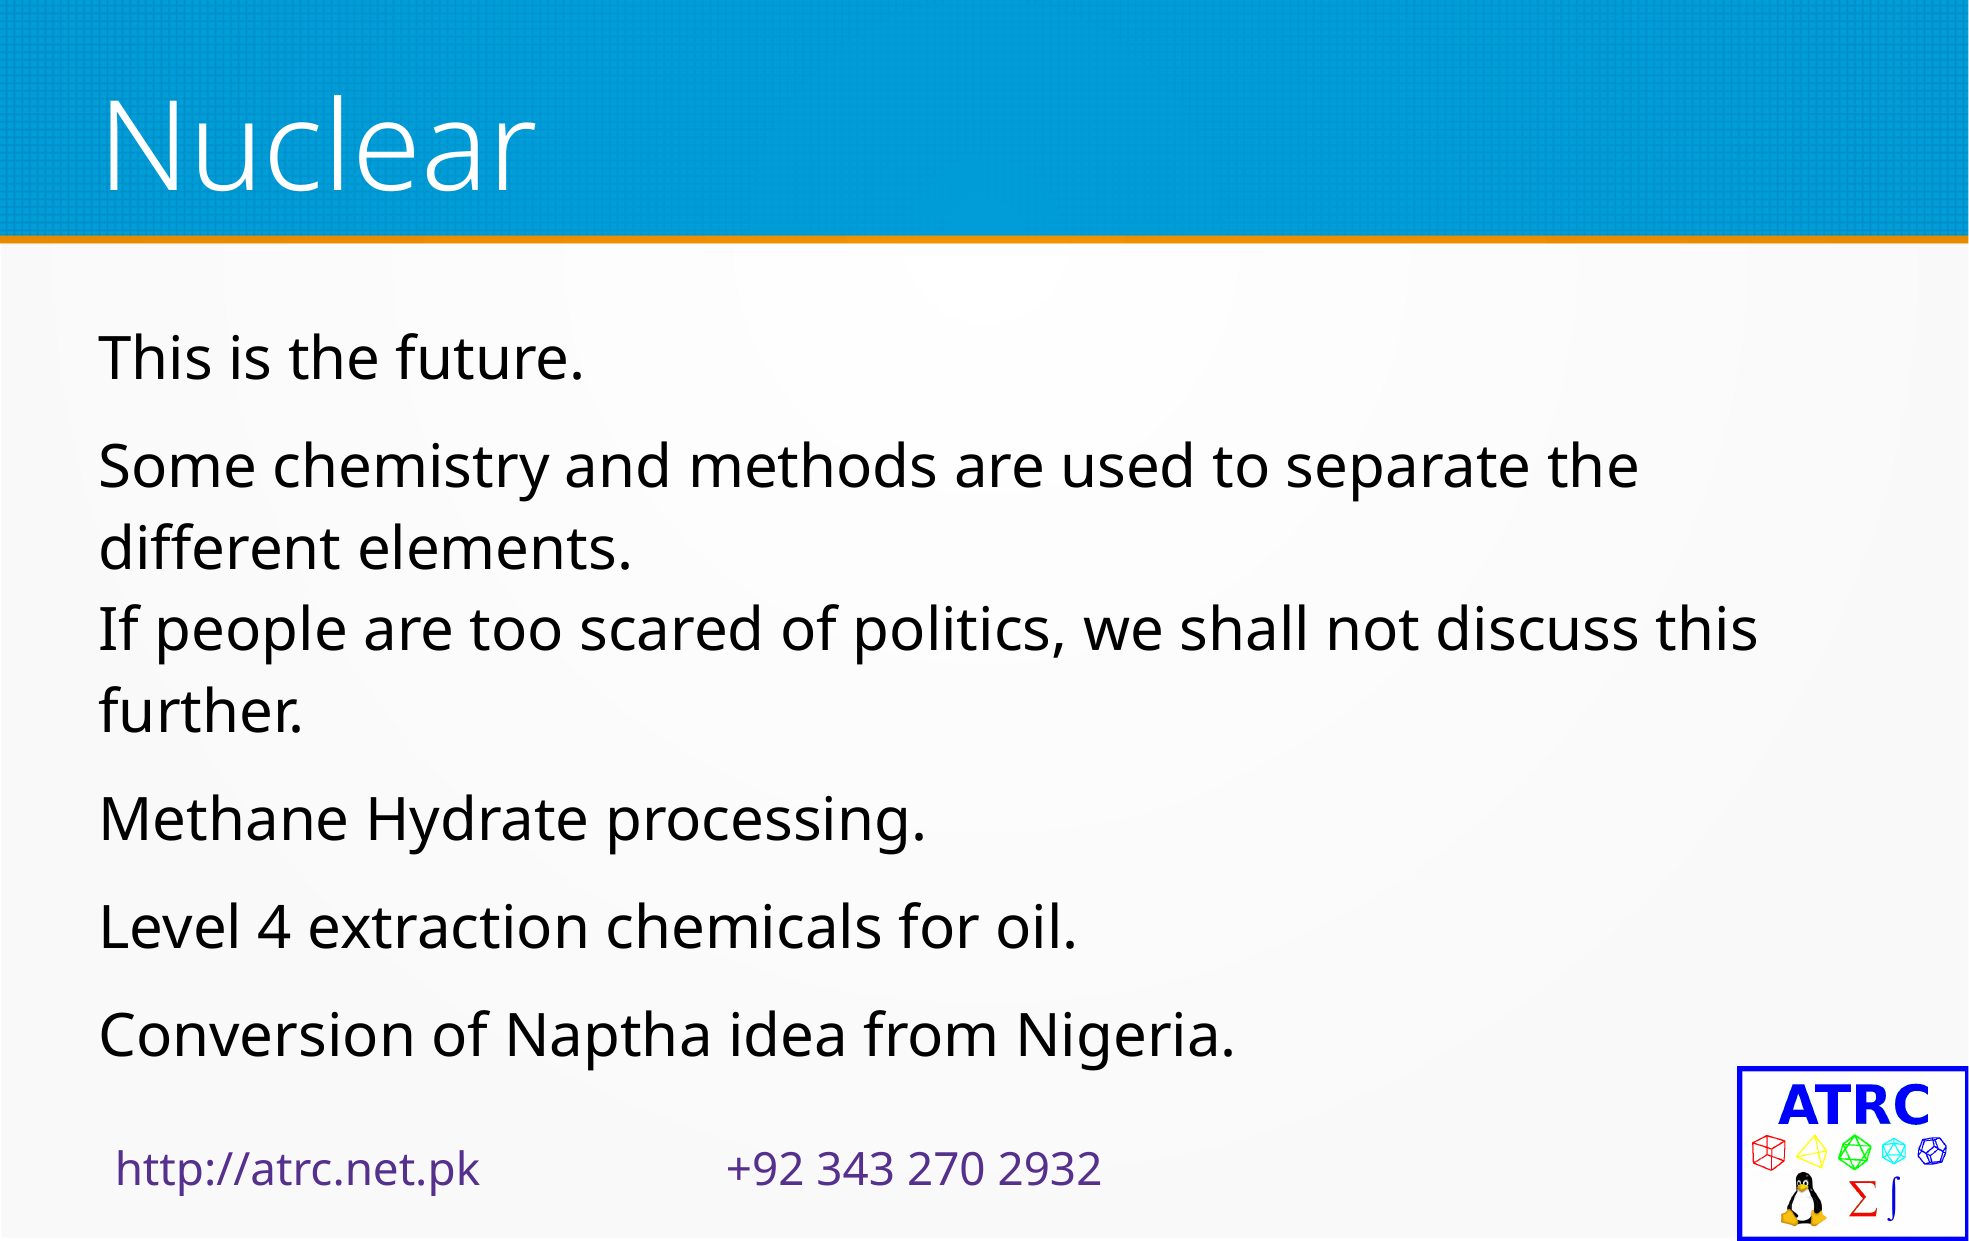

# Nuclear
This is the future.
Some chemistry and methods are used to separate the different elements.
If people are too scared of politics, we shall not discuss this further.
Methane Hydrate processing.
Level 4 extraction chemicals for oil.
Conversion of Naptha idea from Nigeria.